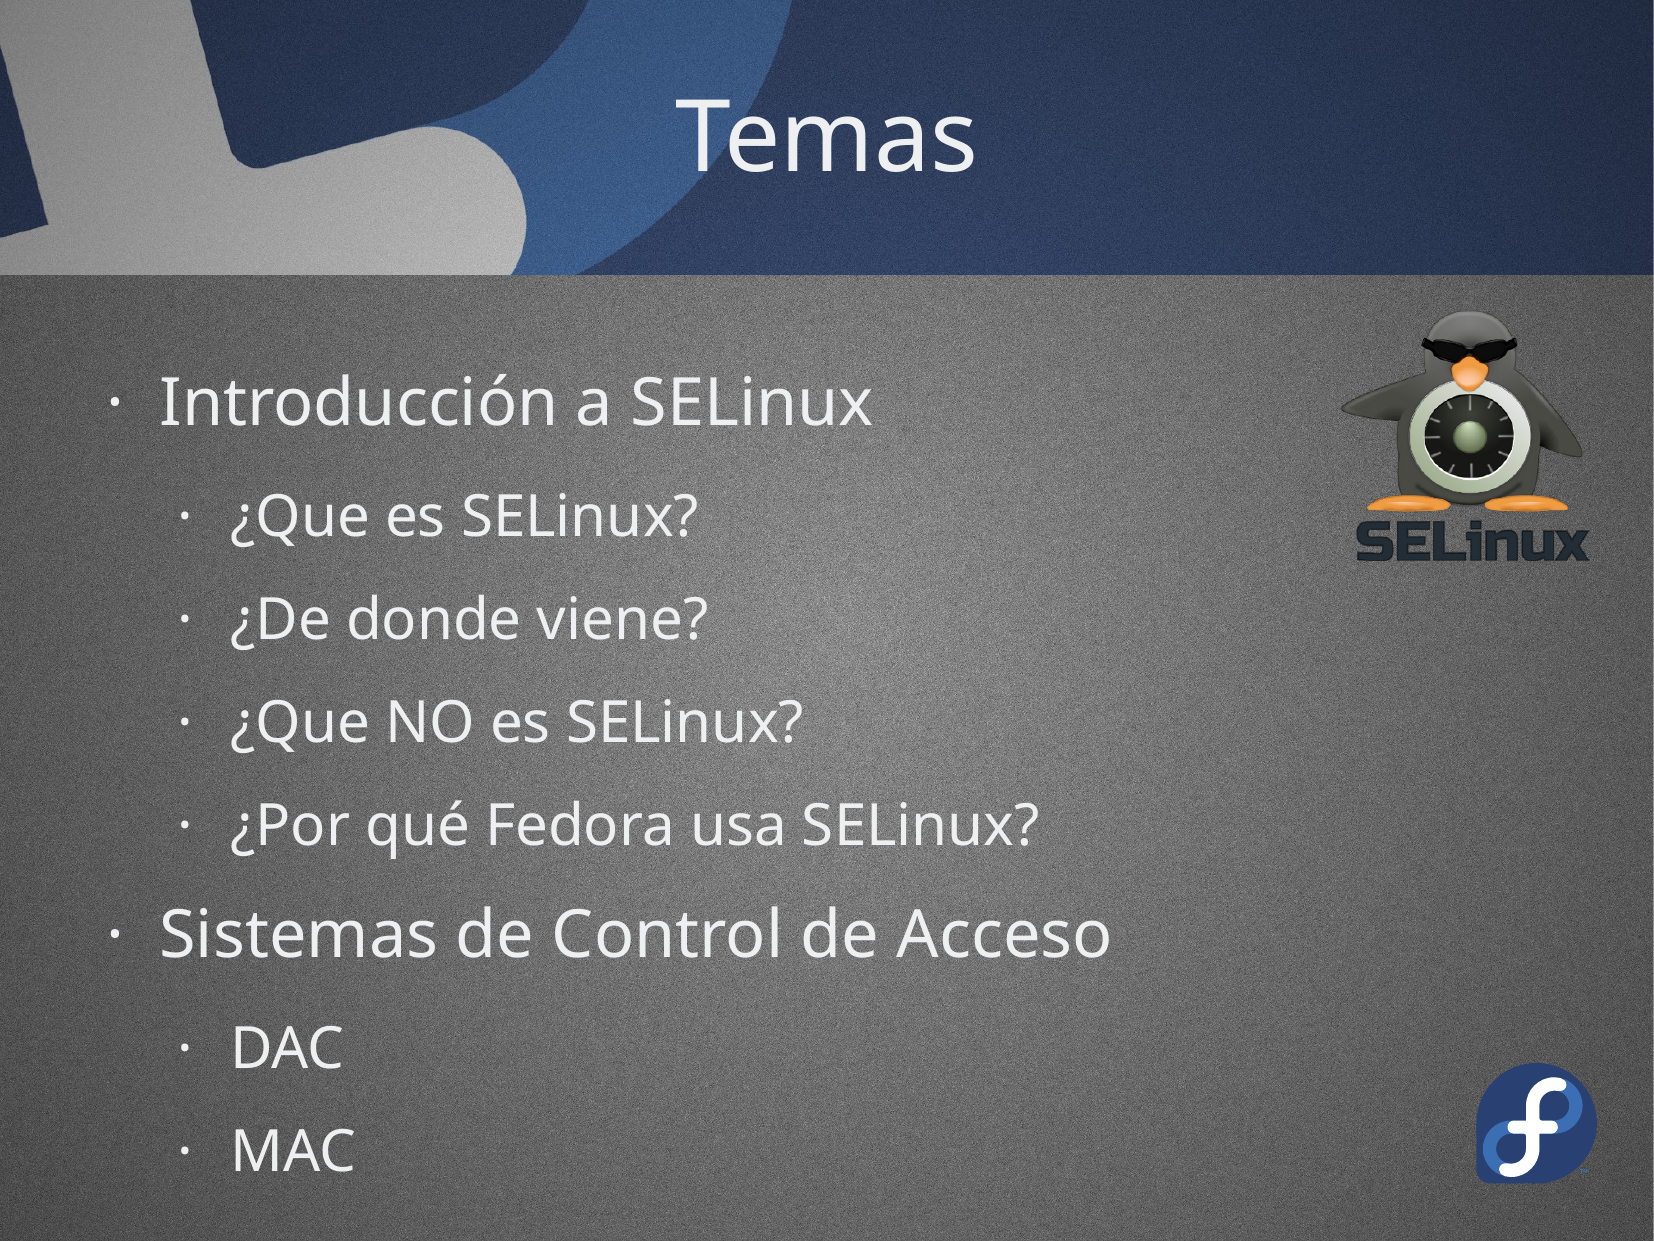

# Temas
Introducción a SELinux
¿Que es SELinux?
¿De donde viene?
¿Que NO es SELinux?
¿Por qué Fedora usa SELinux?
Sistemas de Control de Acceso
DAC
MAC